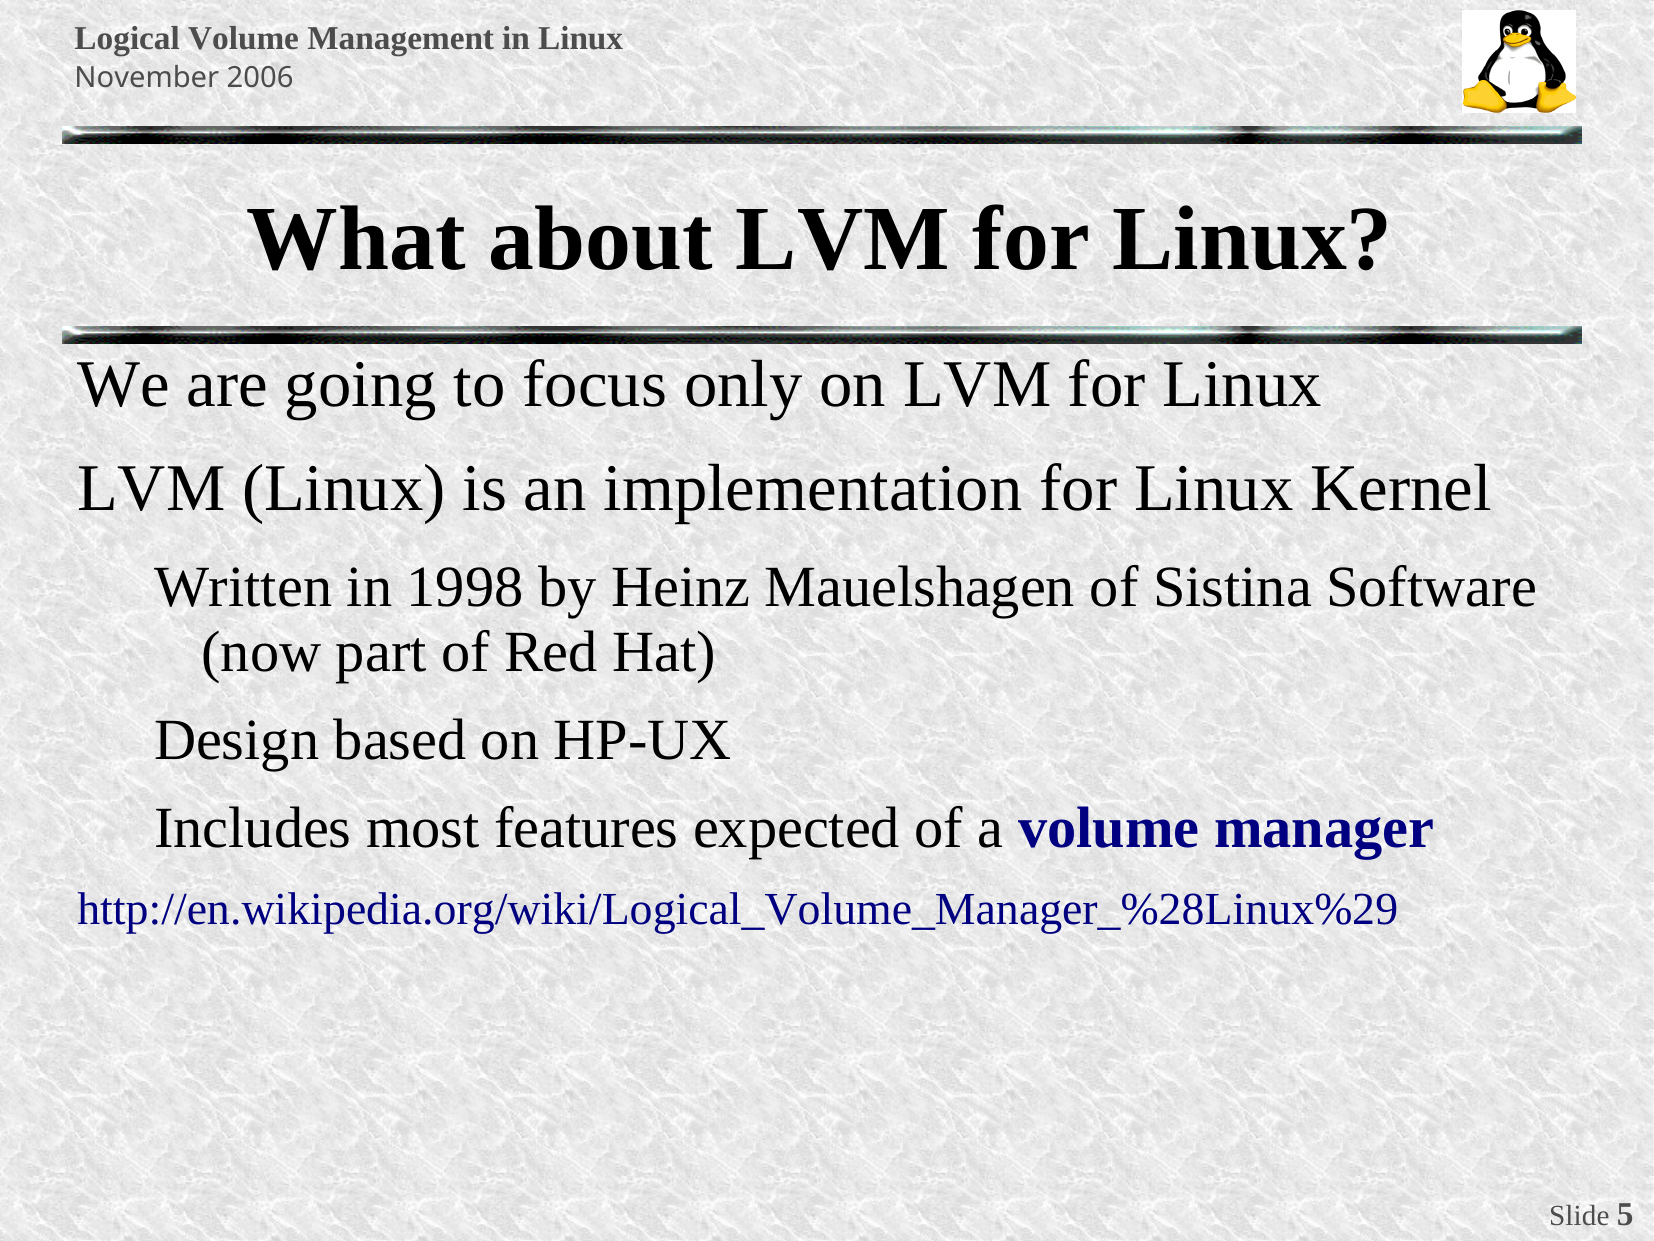

# What about LVM for Linux?
We are going to focus only on LVM for Linux
LVM (Linux) is an implementation for Linux Kernel
Written in 1998 by Heinz Mauelshagen of Sistina Software (now part of Red Hat)
Design based on HP-UX
Includes most features expected of a volume manager
http://en.wikipedia.org/wiki/Logical_Volume_Manager_%28Linux%29